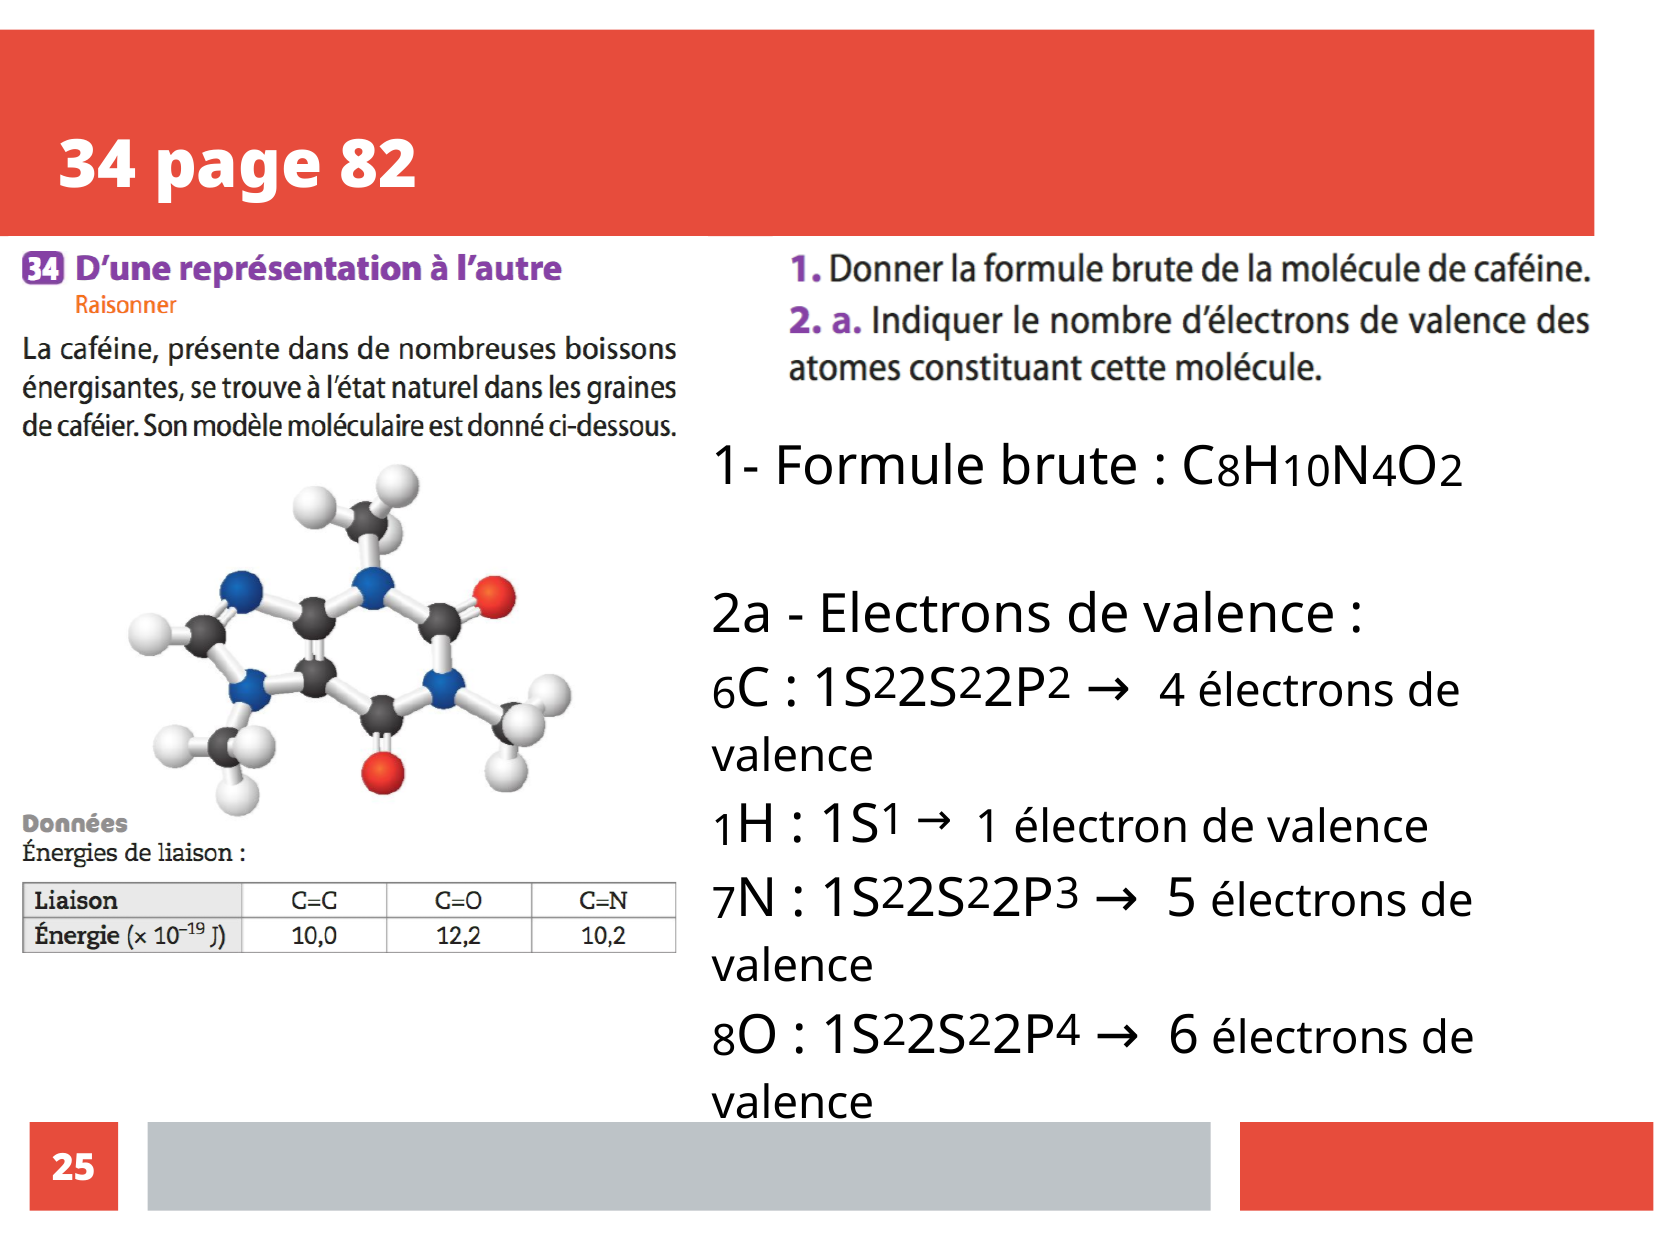

# 34 page 82
1- Formule brute : C8H10N4O2
2a - Electrons de valence :
6C : 1S22S22P2 → 4 électrons de valence
1H : 1S1 → 1 électron de valence
7N : 1S22S22P3 → 5 électrons de valence
8O : 1S22S22P4 → 6 électrons de valence
25